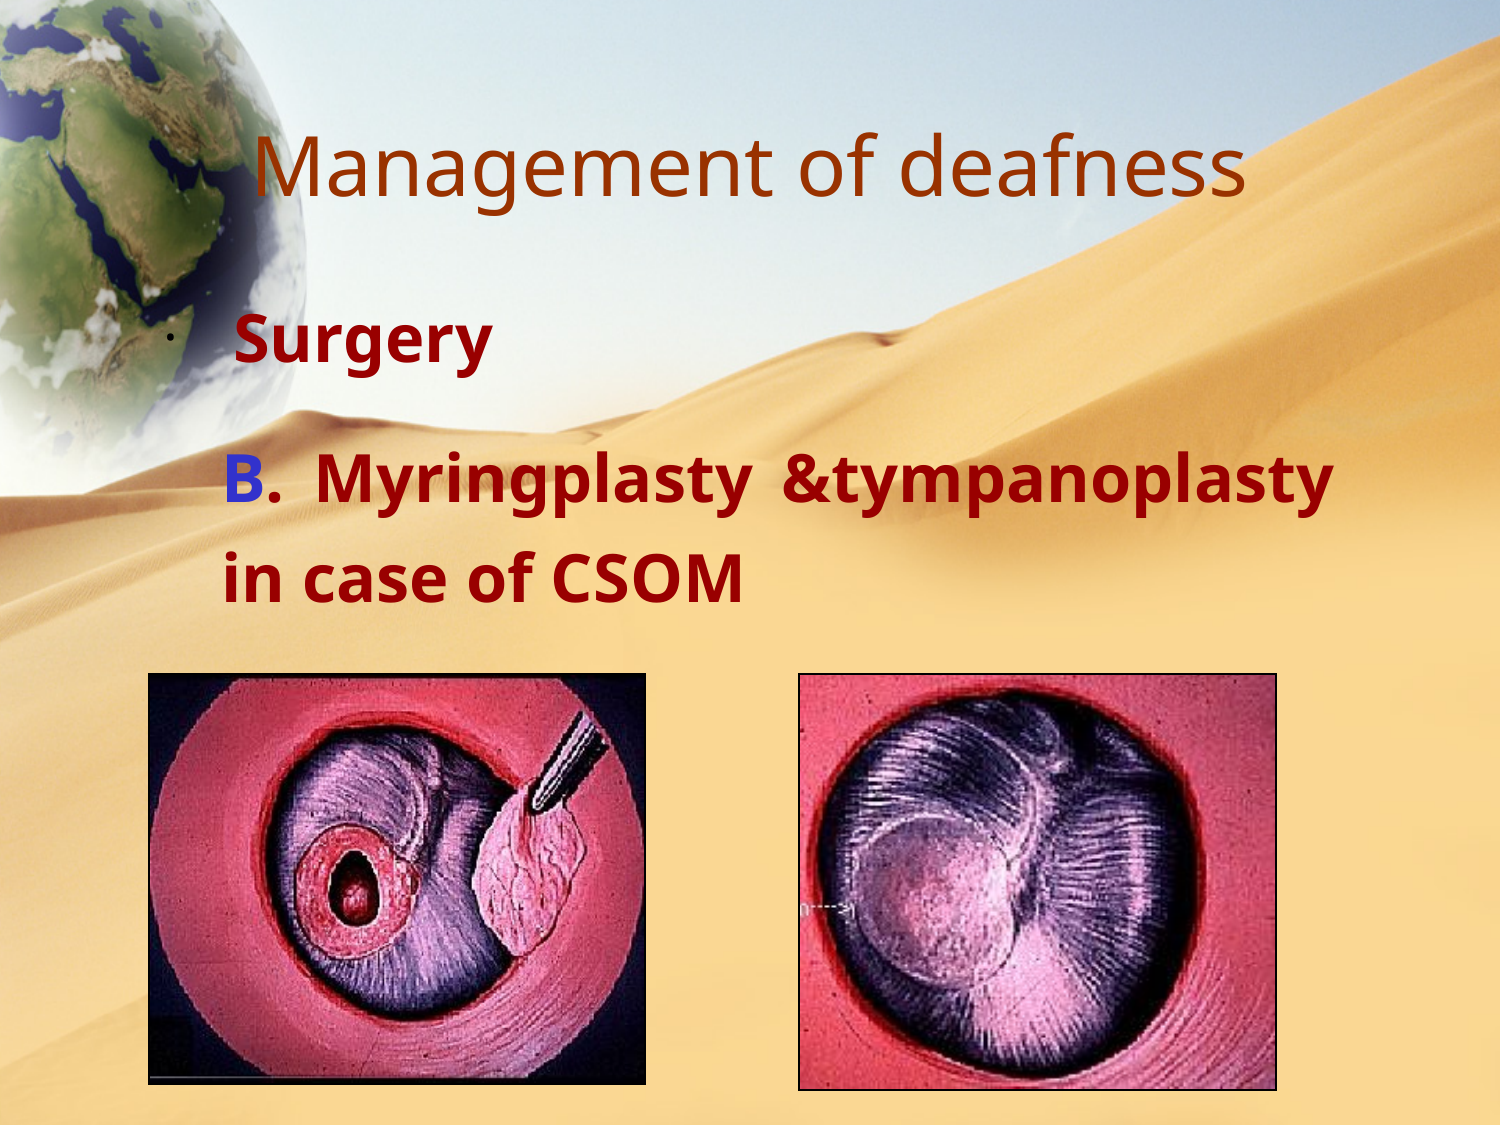

Management of deafness
Surgery
B. Myringplasty &tympanoplasty in case of CSOM